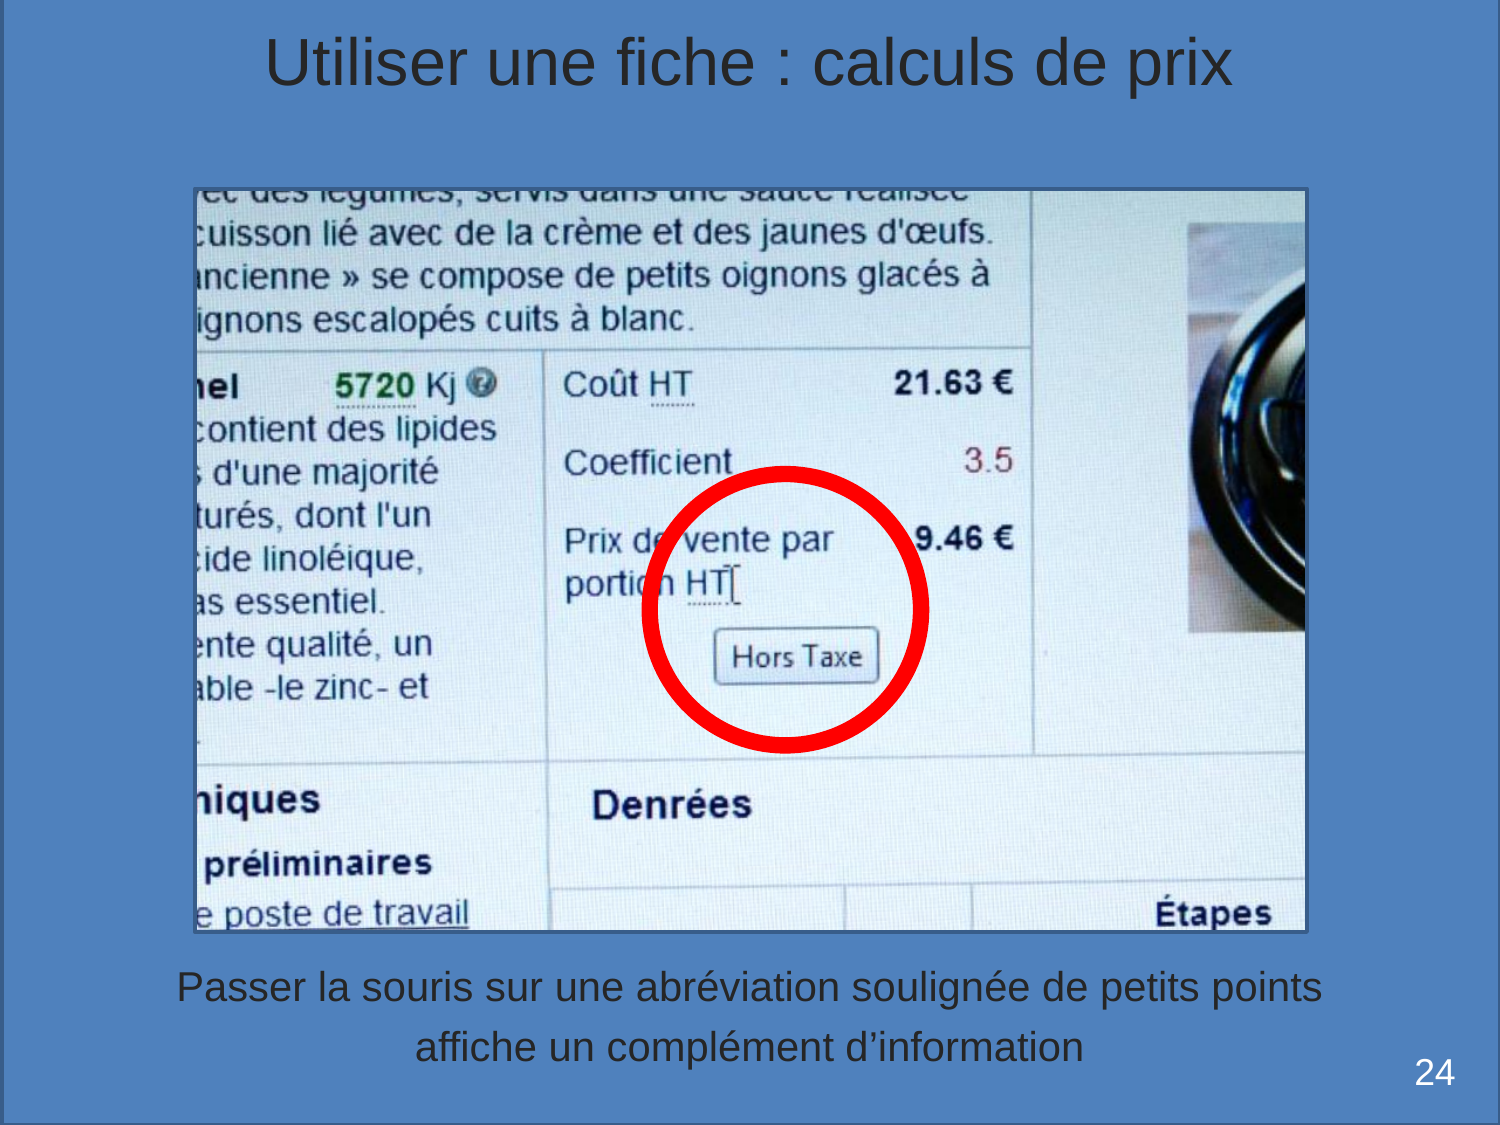

Utiliser une fiche : calculs de prix
# Passer la souris sur une abréviation soulignée de petits points
affiche un complément d’information